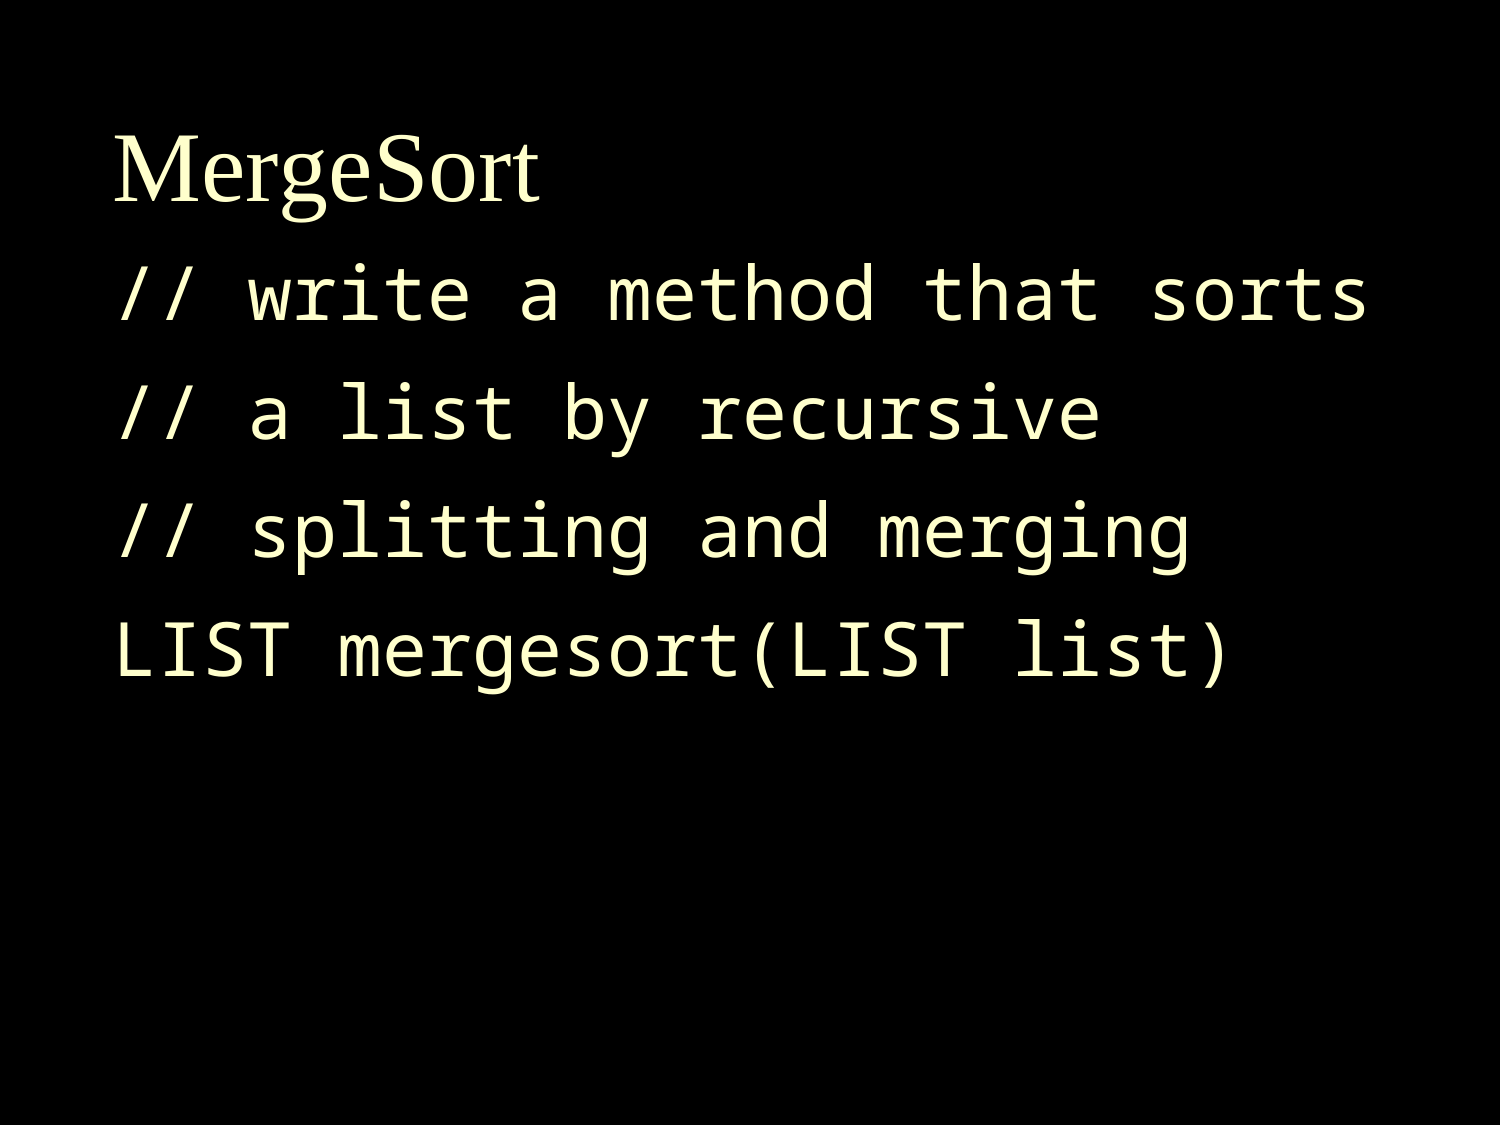

# MergeSort
// write a method that sorts
// a list by recursive
// splitting and merging
LIST mergesort(LIST list)